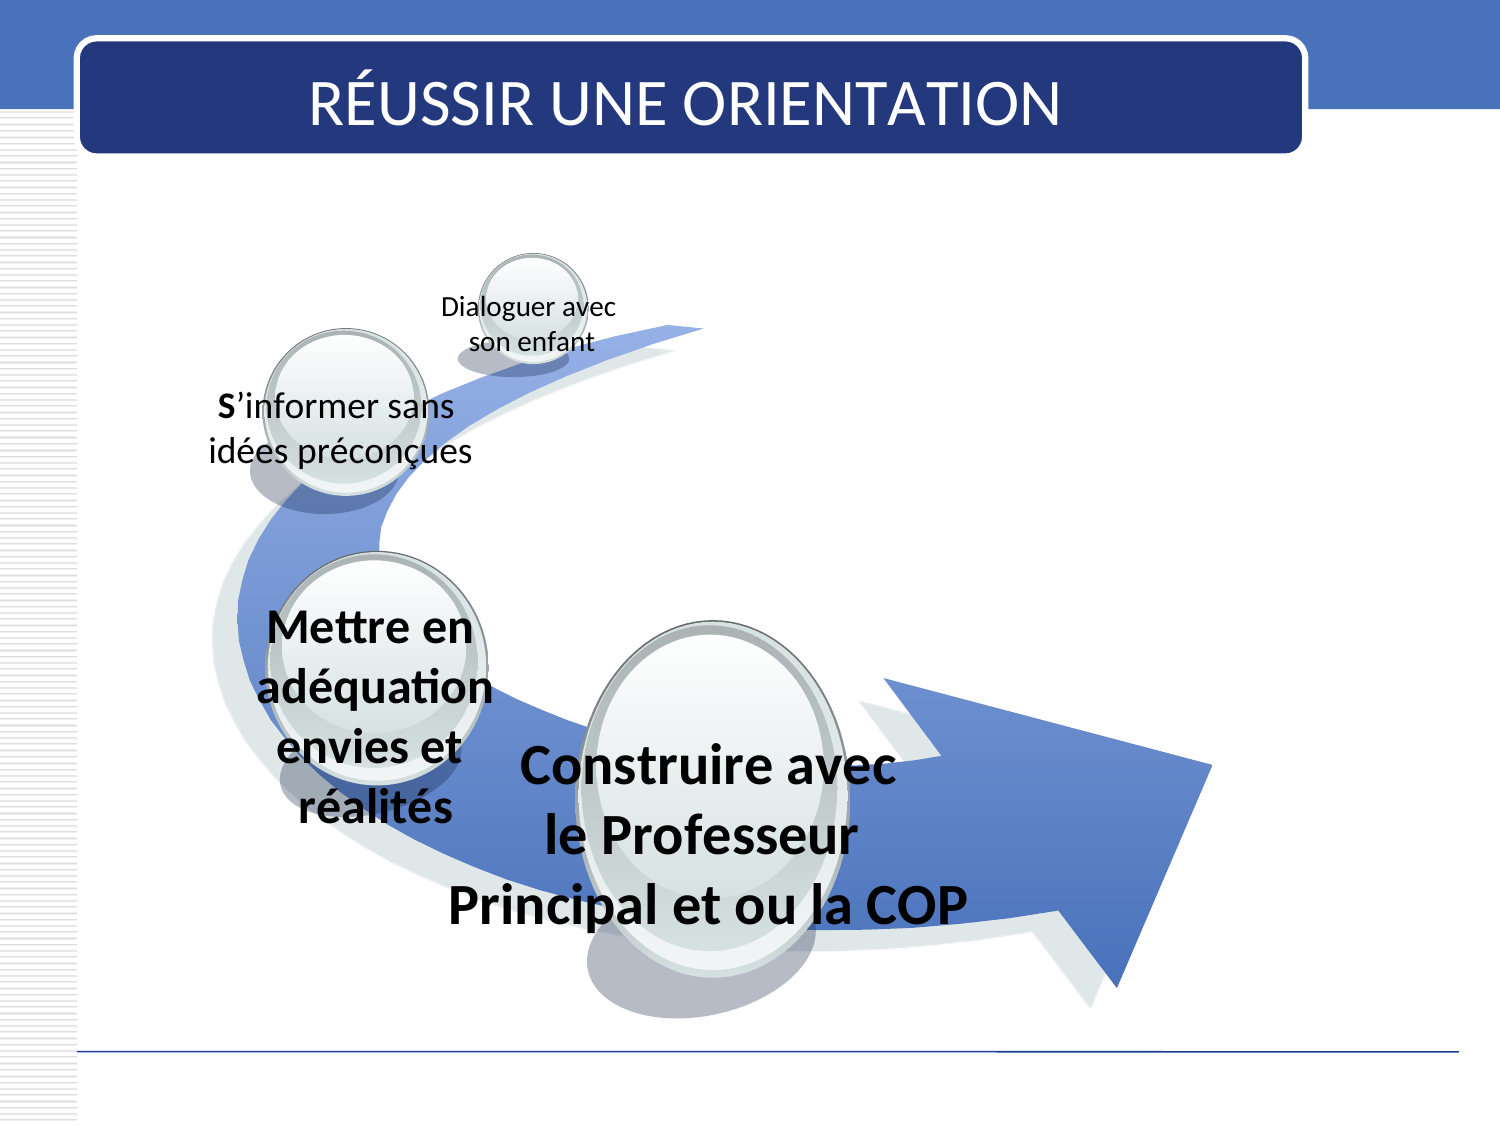

RÉUSSIR UNE ORIENTATION
Dialoguer avec
son enfant
S’informer sans
idées préconçues
Mettre en
adéquation
envies et
réalités
Construire avec
le Professeur
Principal et ou la COP